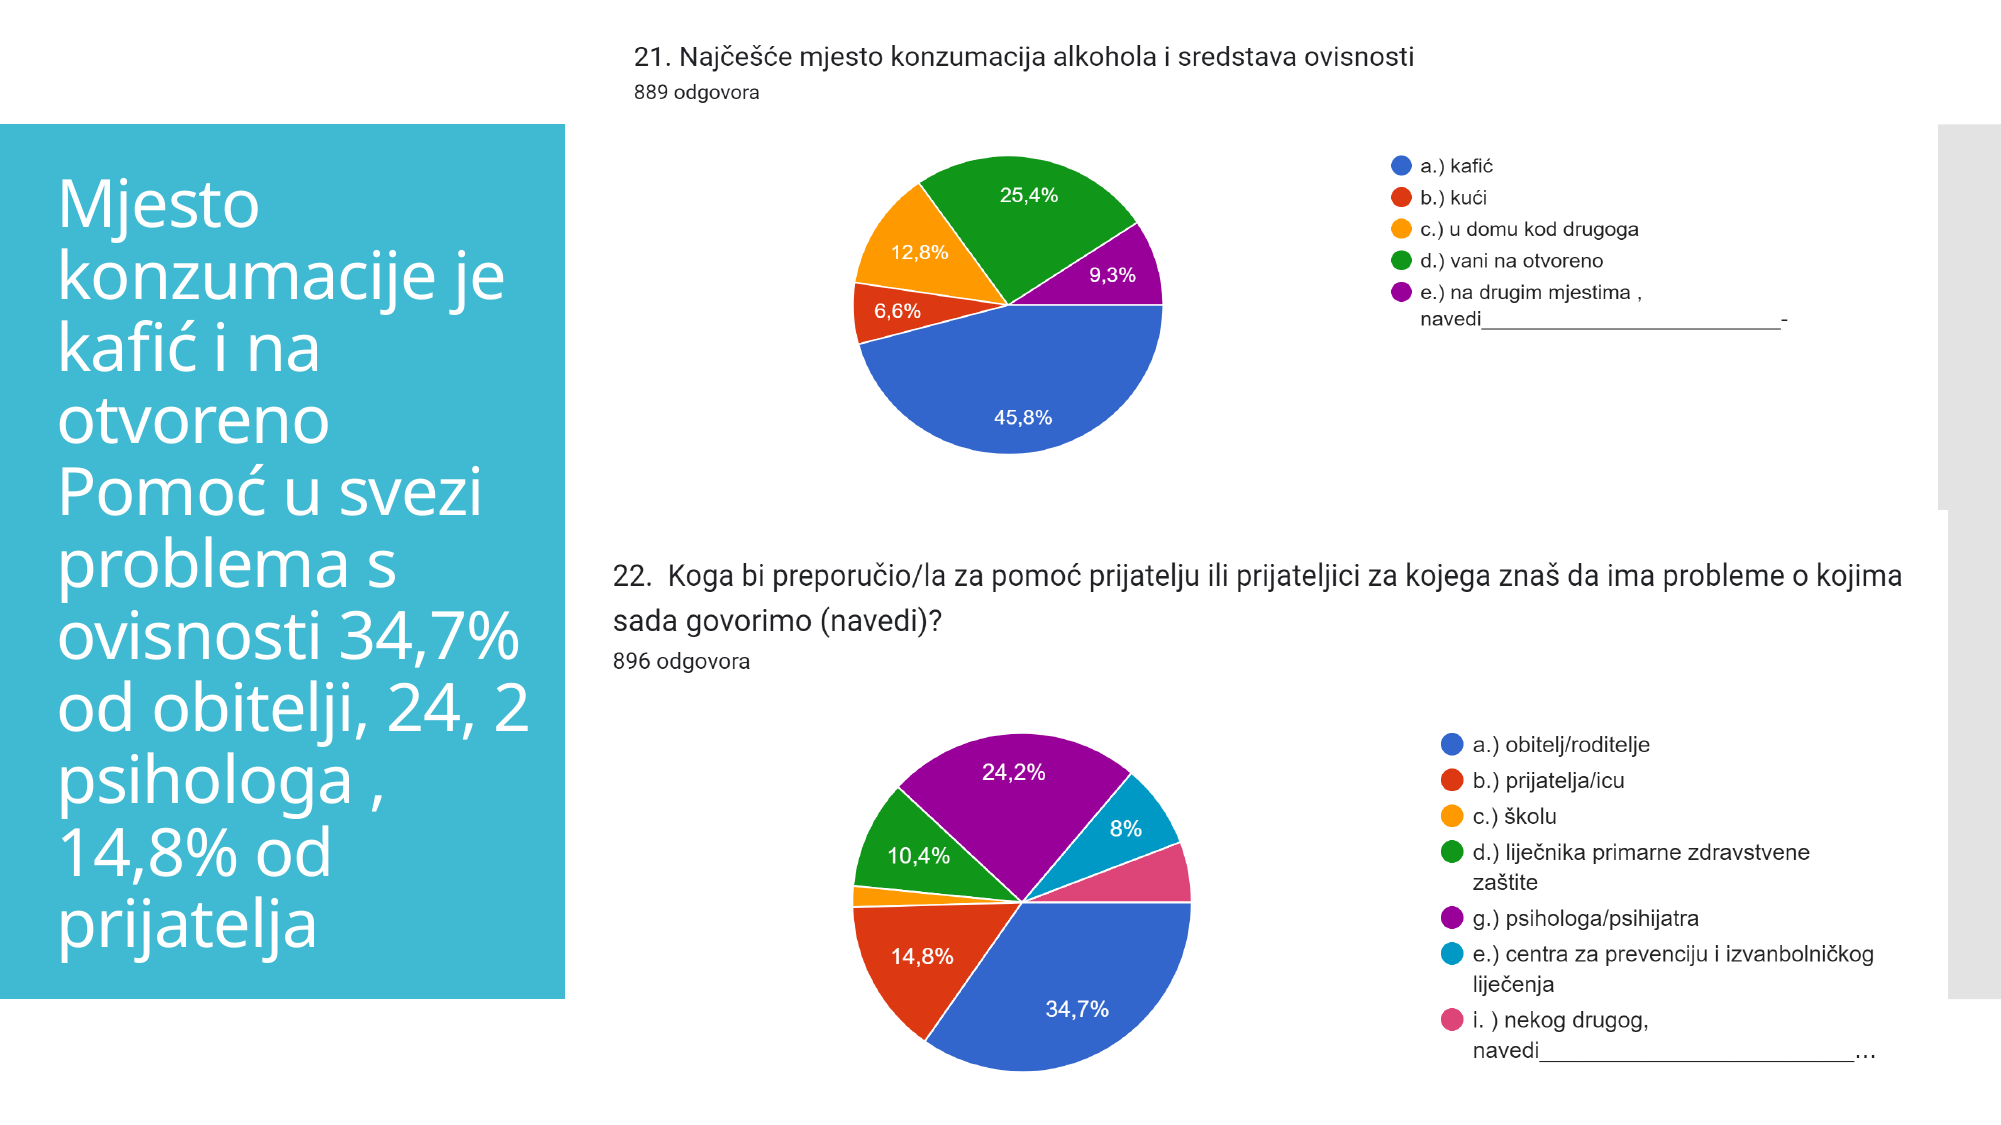

# Mjesto konzumacije je kafić i na otvoreno Pomoć u svezi problema s ovisnosti 34,7% od obitelji, 24, 2 psihologa , 14,8% od prijatelja